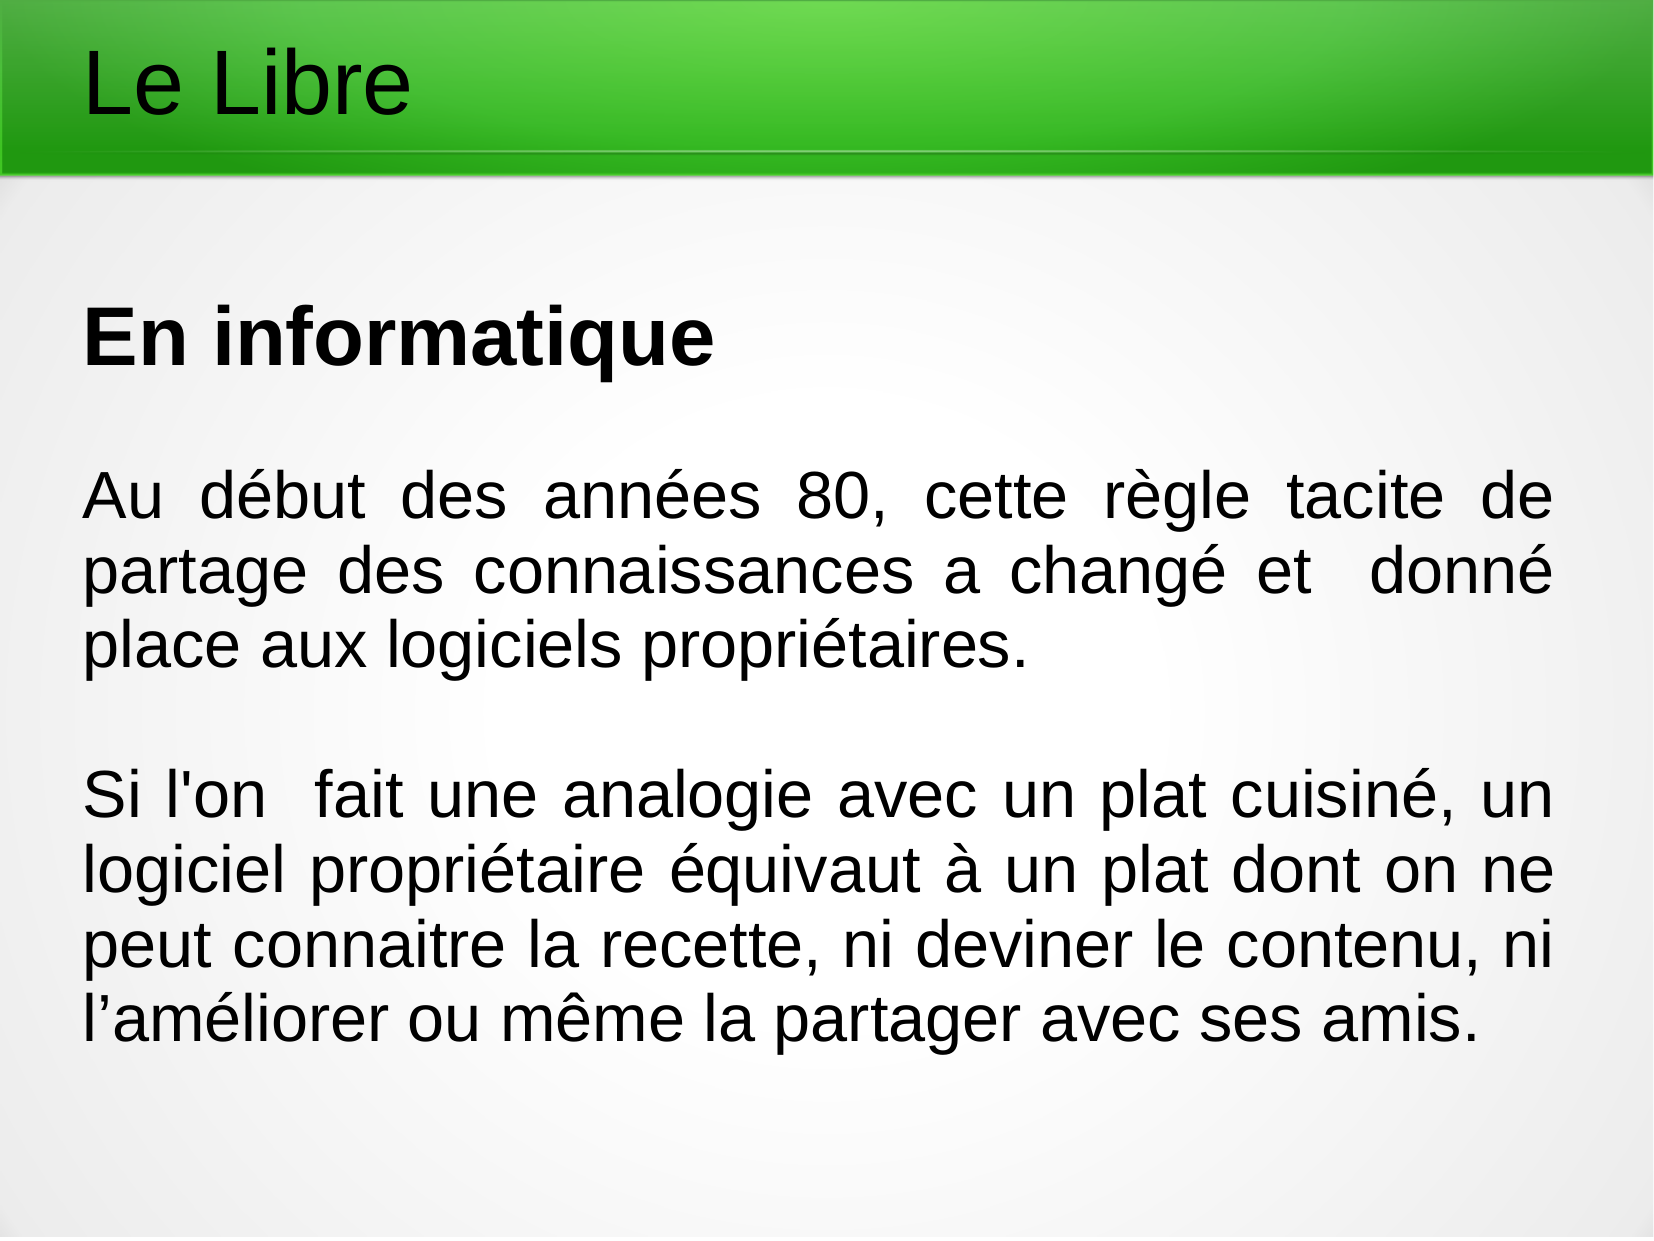

# Le Libre
En informatique
Au début des années 80, cette règle tacite de partage des connaissances a changé et donné place aux logiciels propriétaires.
Si l'on fait une analogie avec un plat cuisiné, un logiciel propriétaire équivaut à un plat dont on ne peut connaitre la recette, ni deviner le contenu, ni l’améliorer ou même la partager avec ses amis.